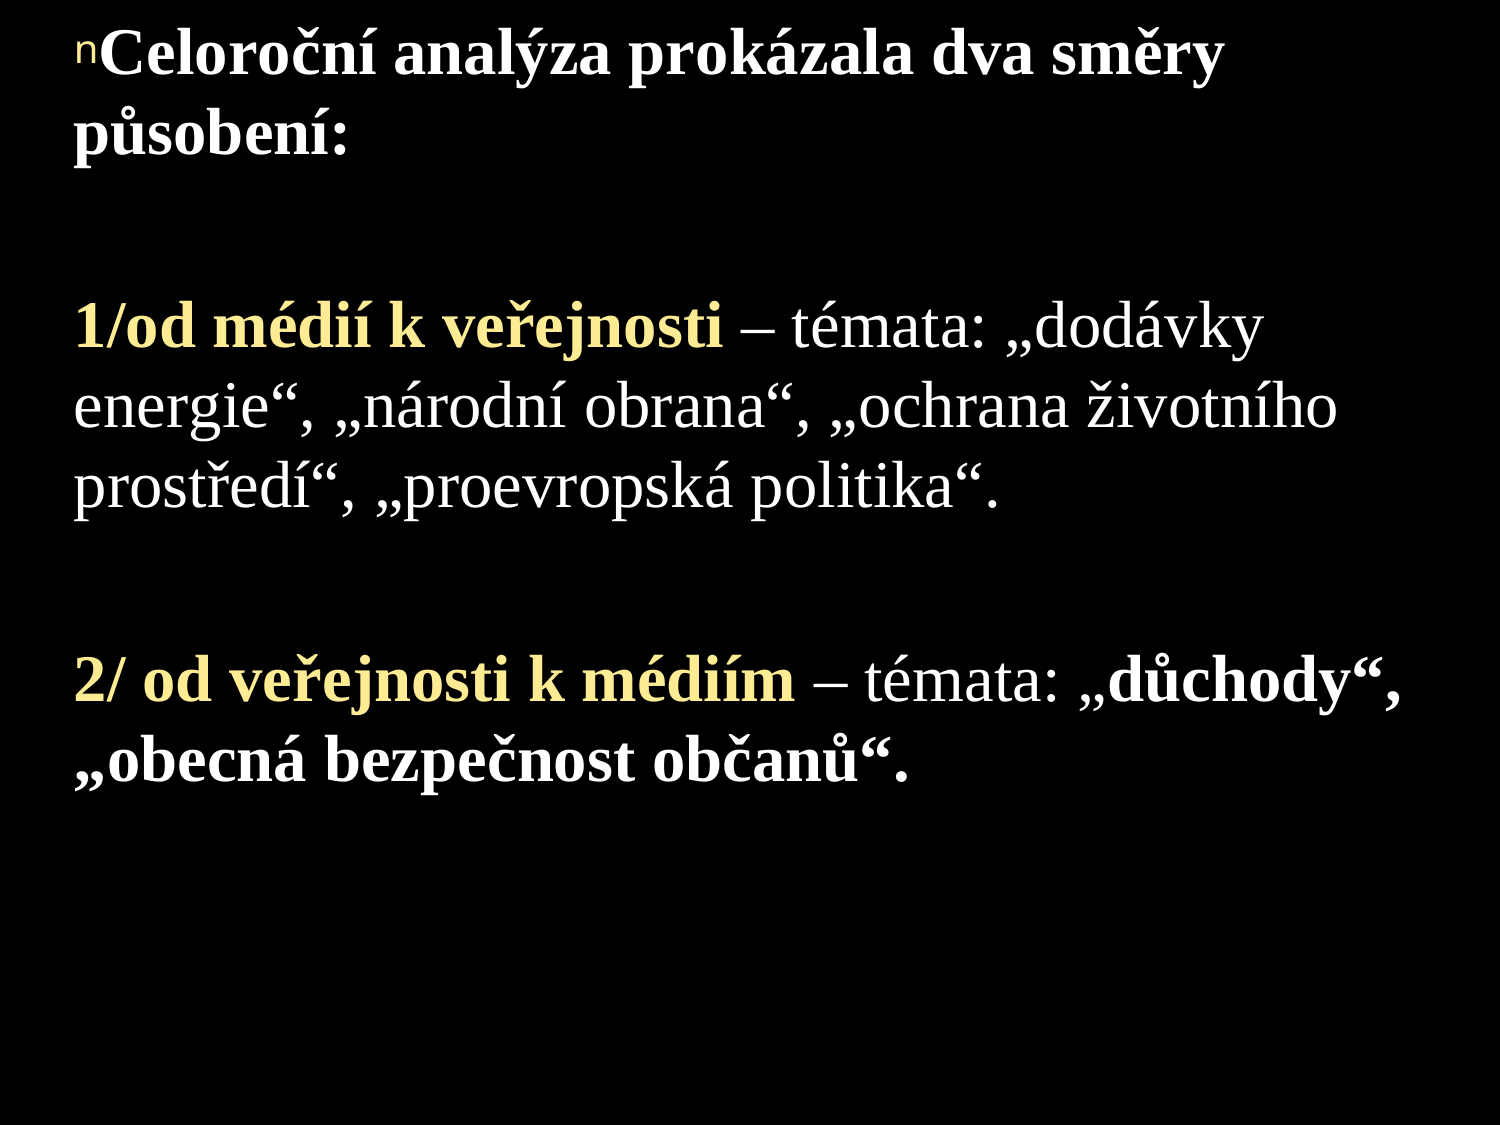

# Celoroční analýza prokázala dva směry působení:
1/od médií k veřejnosti – témata: „dodávky energie“, „národní obrana“, „ochrana životního prostředí“, „proevropská politika“.
2/ od veřejnosti k médiím – témata: „důchody“, „obecná bezpečnost občanů“.